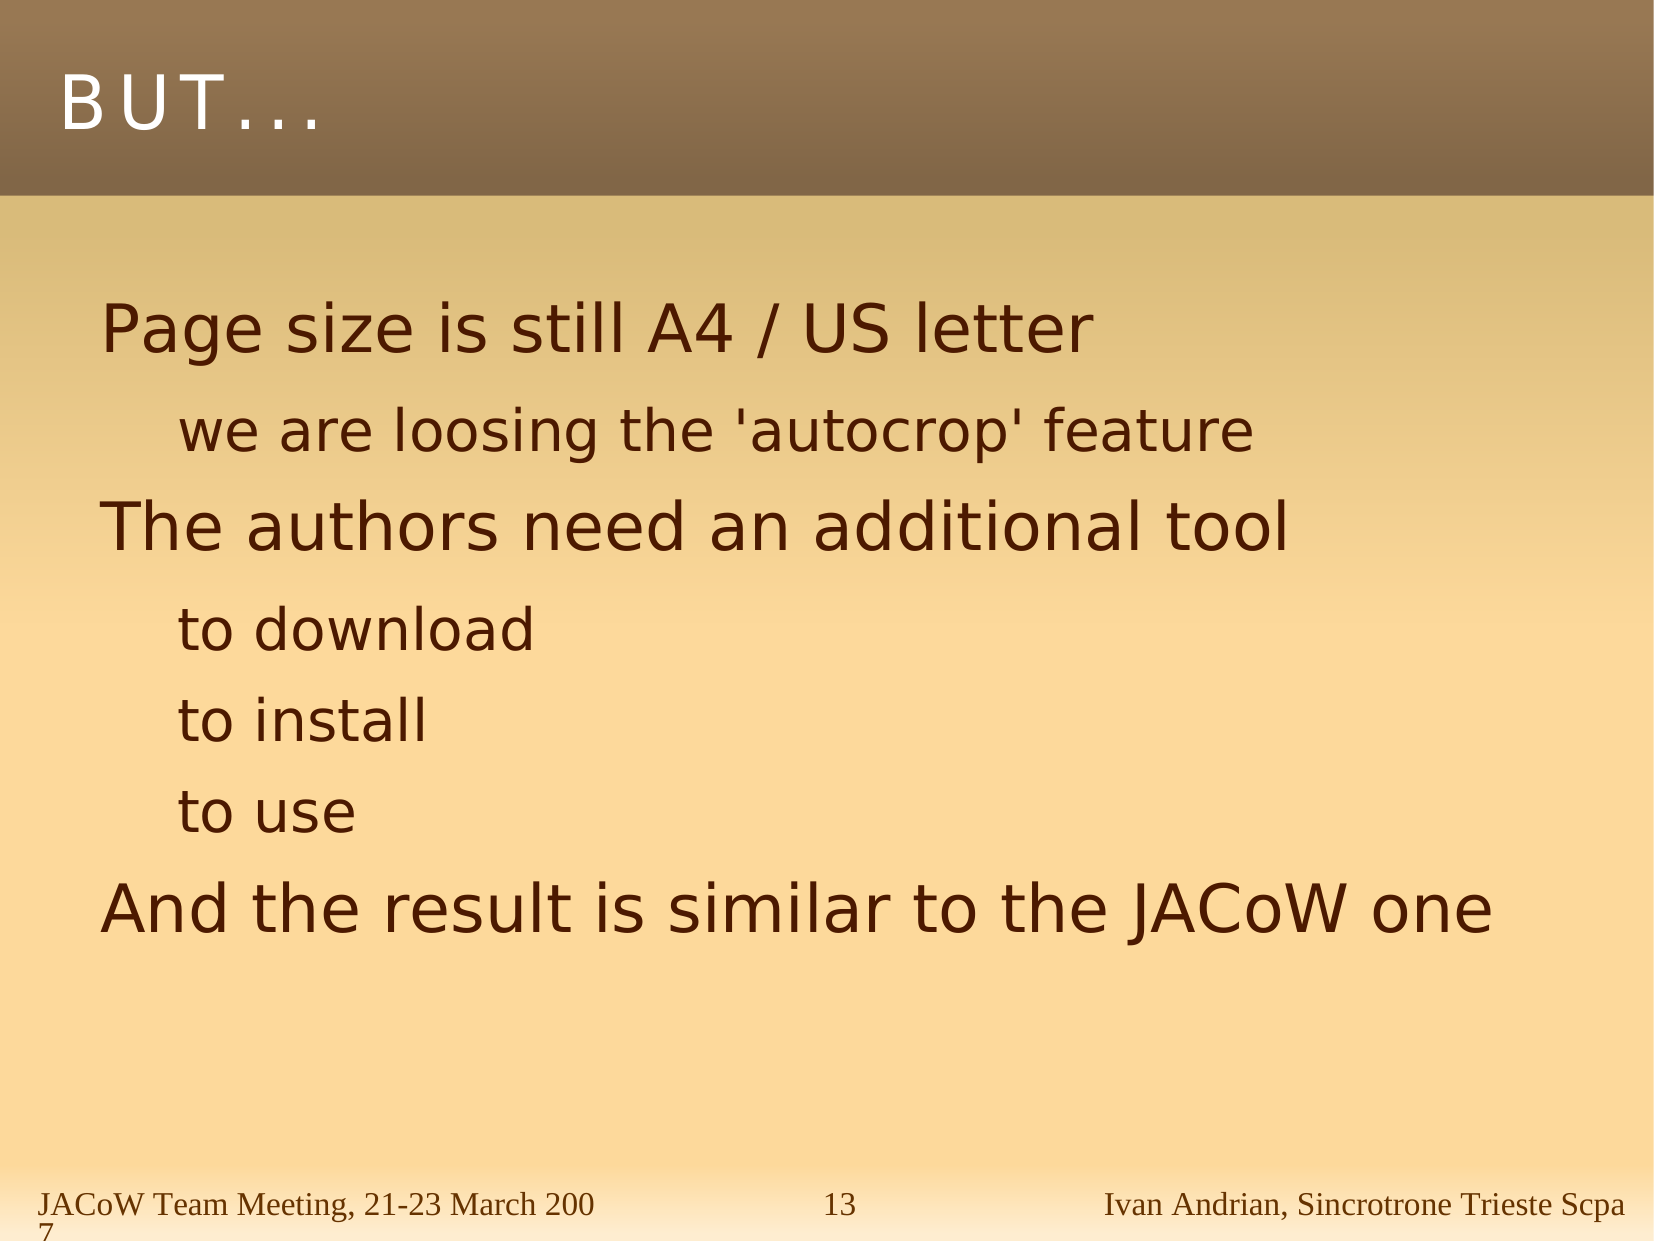

# BUT...
Page size is still A4 / US letter
we are loosing the 'autocrop' feature
The authors need an additional tool
to download
to install
to use
And the result is similar to the JACoW one
JACoW Team Meeting, 21-23 March 2007
13
Ivan Andrian, Sincrotrone Trieste Scpa